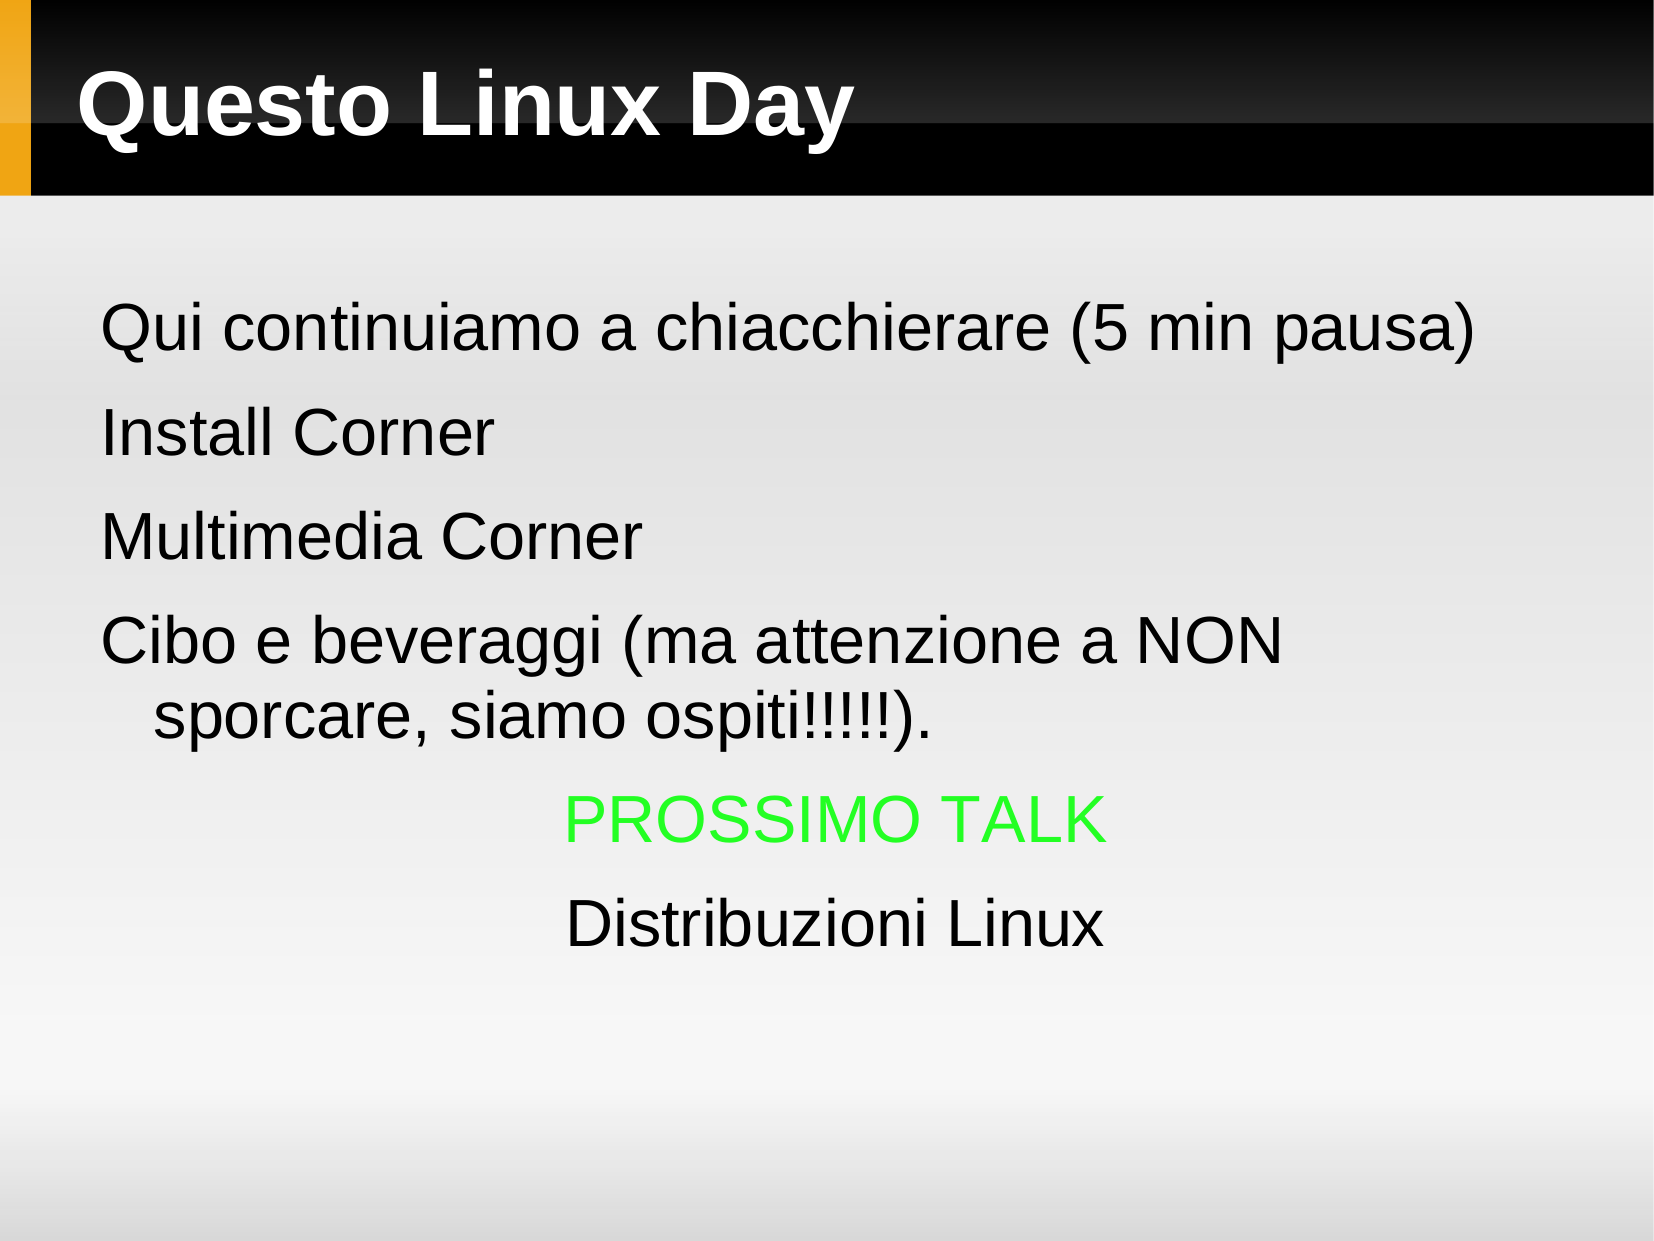

# Questo Linux Day
Qui continuiamo a chiacchierare (5 min pausa)
Install Corner
Multimedia Corner
Cibo e beveraggi (ma attenzione a NON sporcare, siamo ospiti!!!!!).
PROSSIMO TALK
Distribuzioni Linux